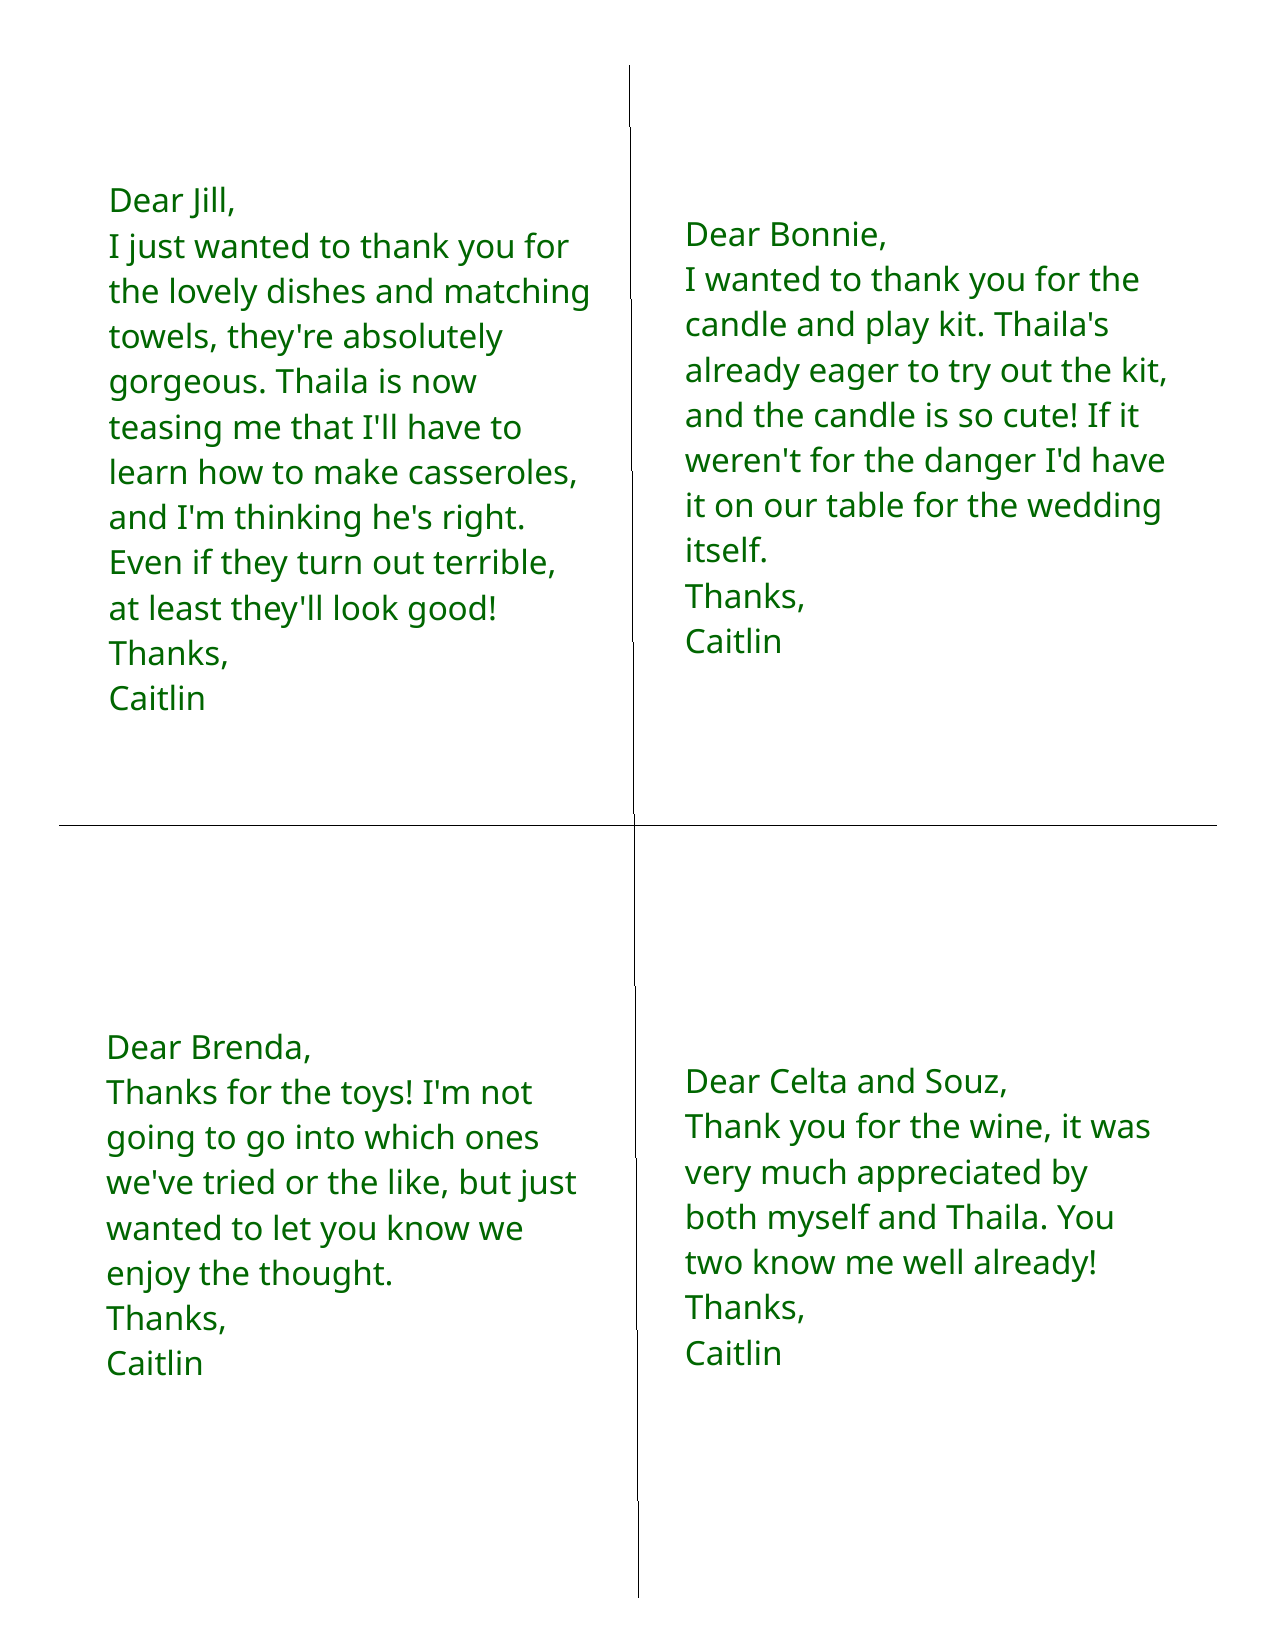

Dear Bonnie,
I wanted to thank you for the candle and play kit. Thaila's already eager to try out the kit, and the candle is so cute! If it weren't for the danger I'd have it on our table for the wedding itself.
Thanks,
Caitlin
Dear Jill,
I just wanted to thank you for the lovely dishes and matching towels, they're absolutely gorgeous. Thaila is now teasing me that I'll have to learn how to make casseroles, and I'm thinking he's right. Even if they turn out terrible, at least they'll look good!
Thanks,
Caitlin
Dear Brenda,
Thanks for the toys! I'm not going to go into which ones we've tried or the like, but just wanted to let you know we enjoy the thought.
Thanks,
Caitlin
Dear Celta and Souz,
Thank you for the wine, it was very much appreciated by both myself and Thaila. You two know me well already!
Thanks,
Caitlin